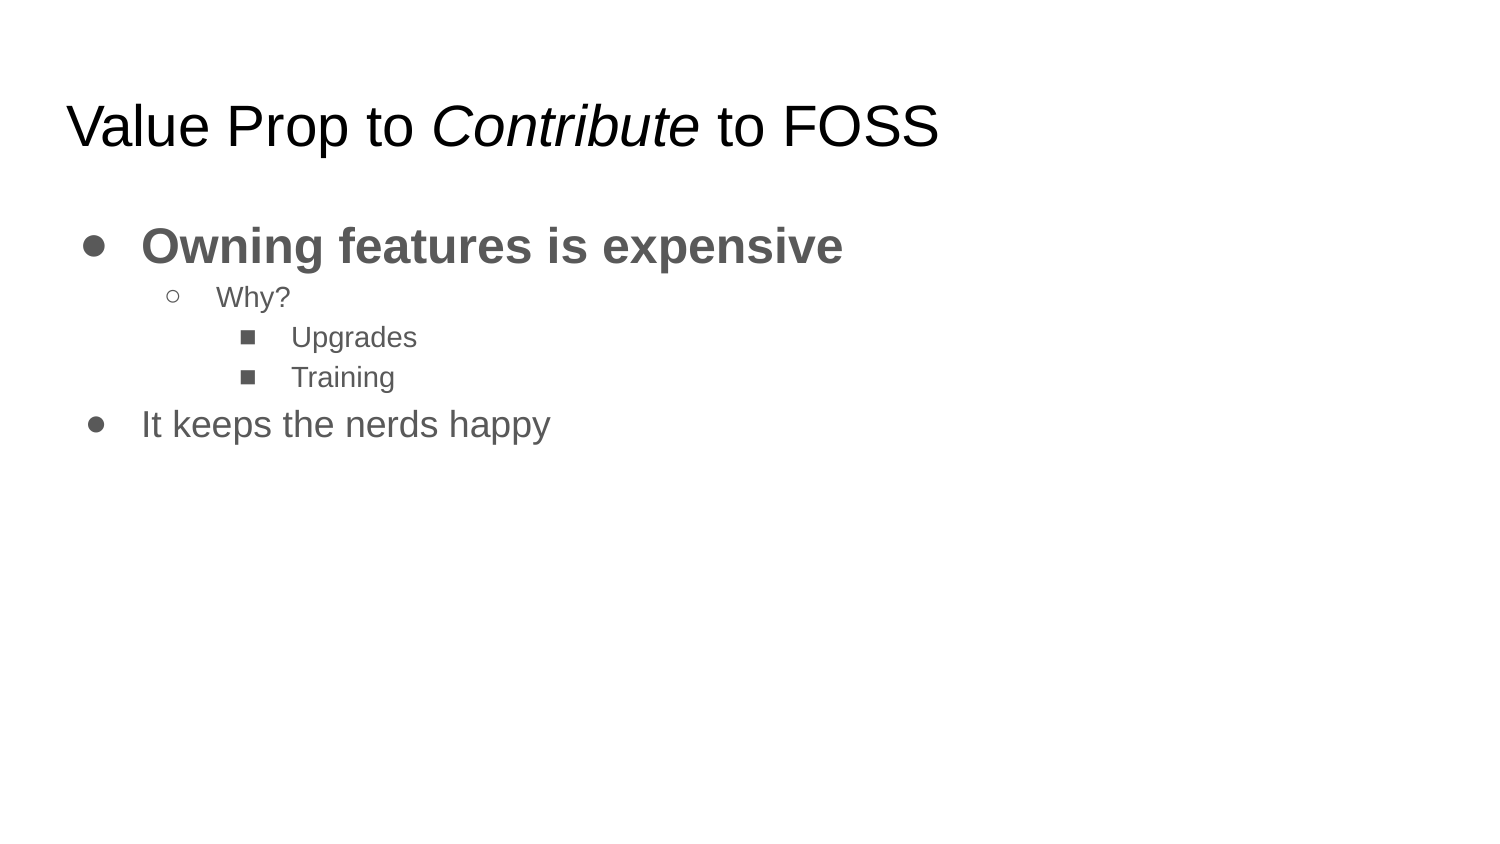

# Value Prop to Contribute to FOSS
Owning features is expensive
Why?
Upgrades
Training
It keeps the nerds happy